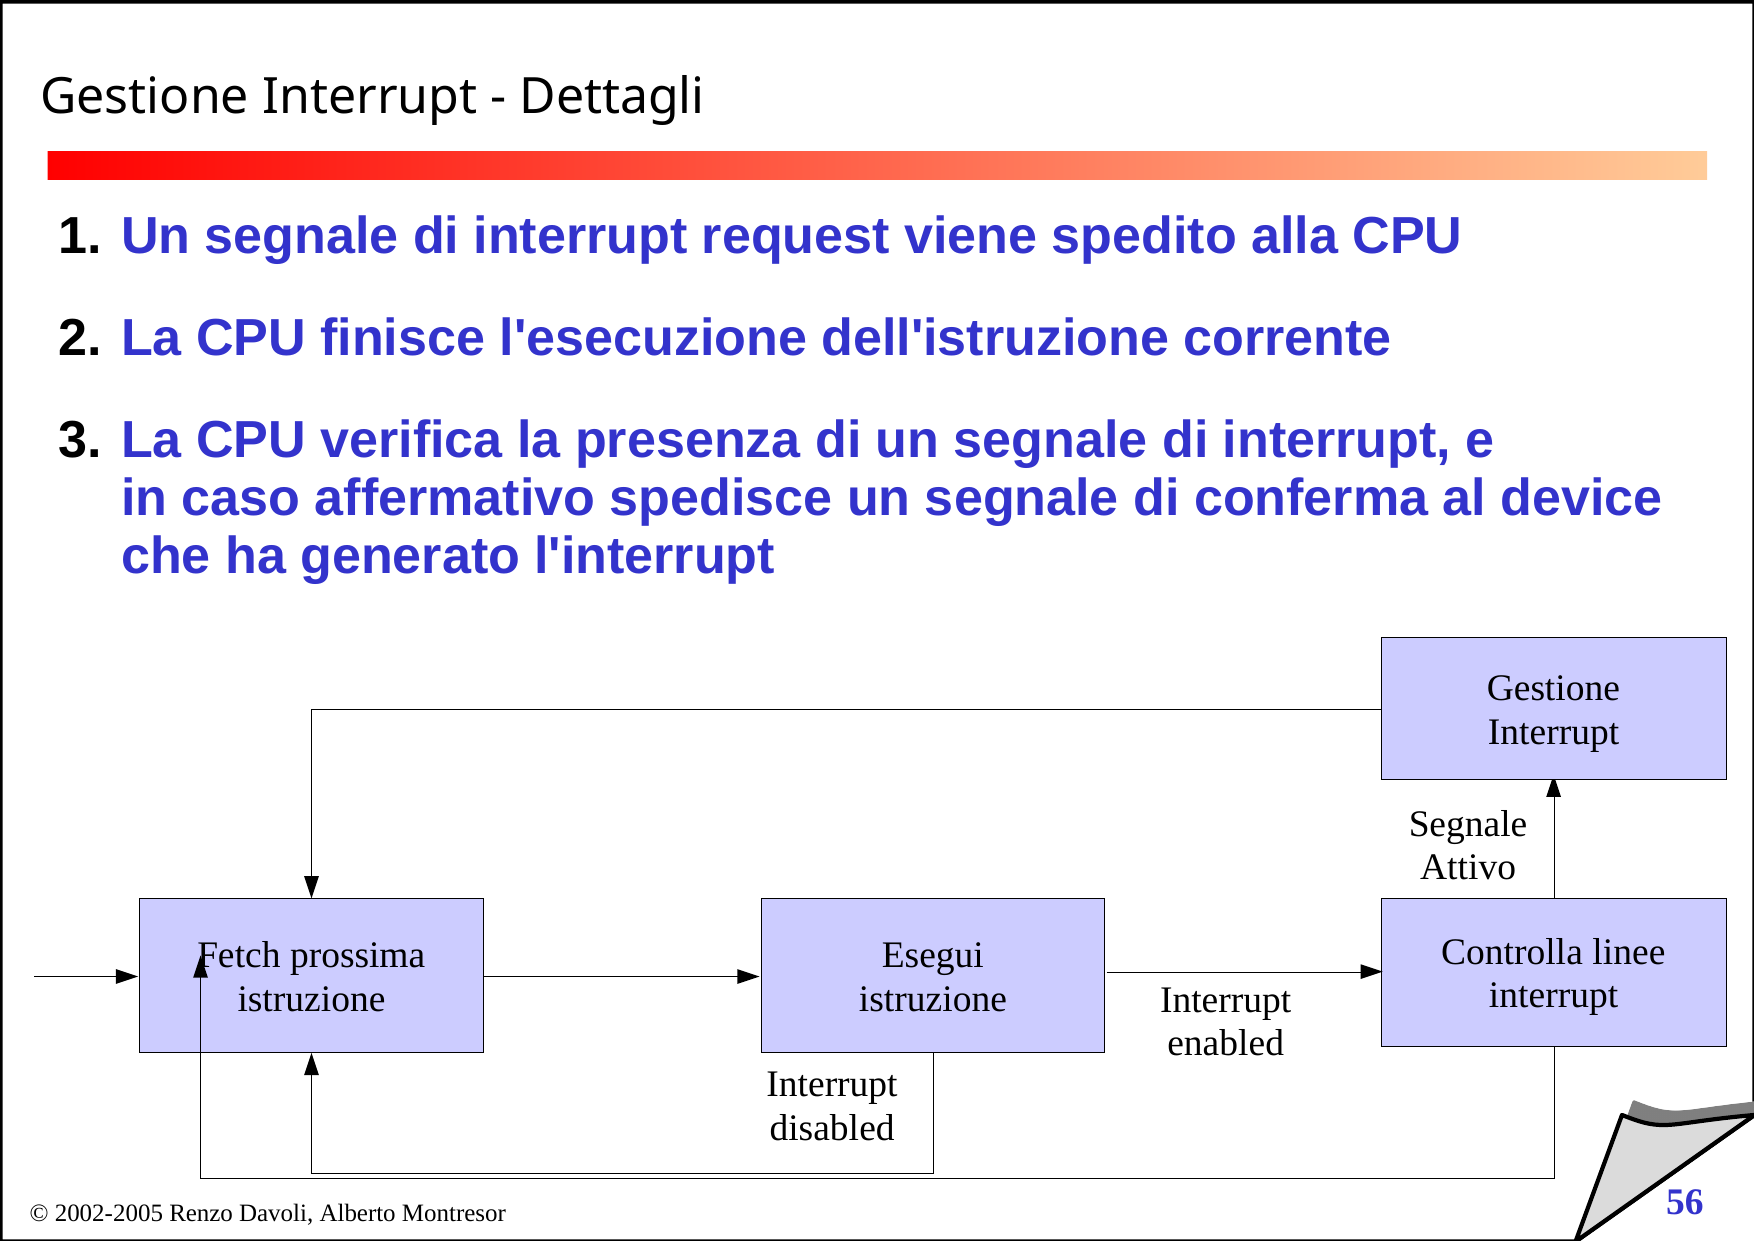

# Gestione Interrupt - Dettagli
Un segnale di interrupt request viene spedito alla CPU
La CPU finisce l'esecuzione dell'istruzione corrente
La CPU verifica la presenza di un segnale di interrupt, e
in caso affermativo spedisce un segnale di conferma al device che ha generato l'interrupt
Gestione
Interrupt
Gestione Interrupt
Segnale
Attivo
Fetch prossima
istruzione
Esegui
istruzione
Controlla linee
interrupt
Interrupt
enabled
Interrupt
disabled